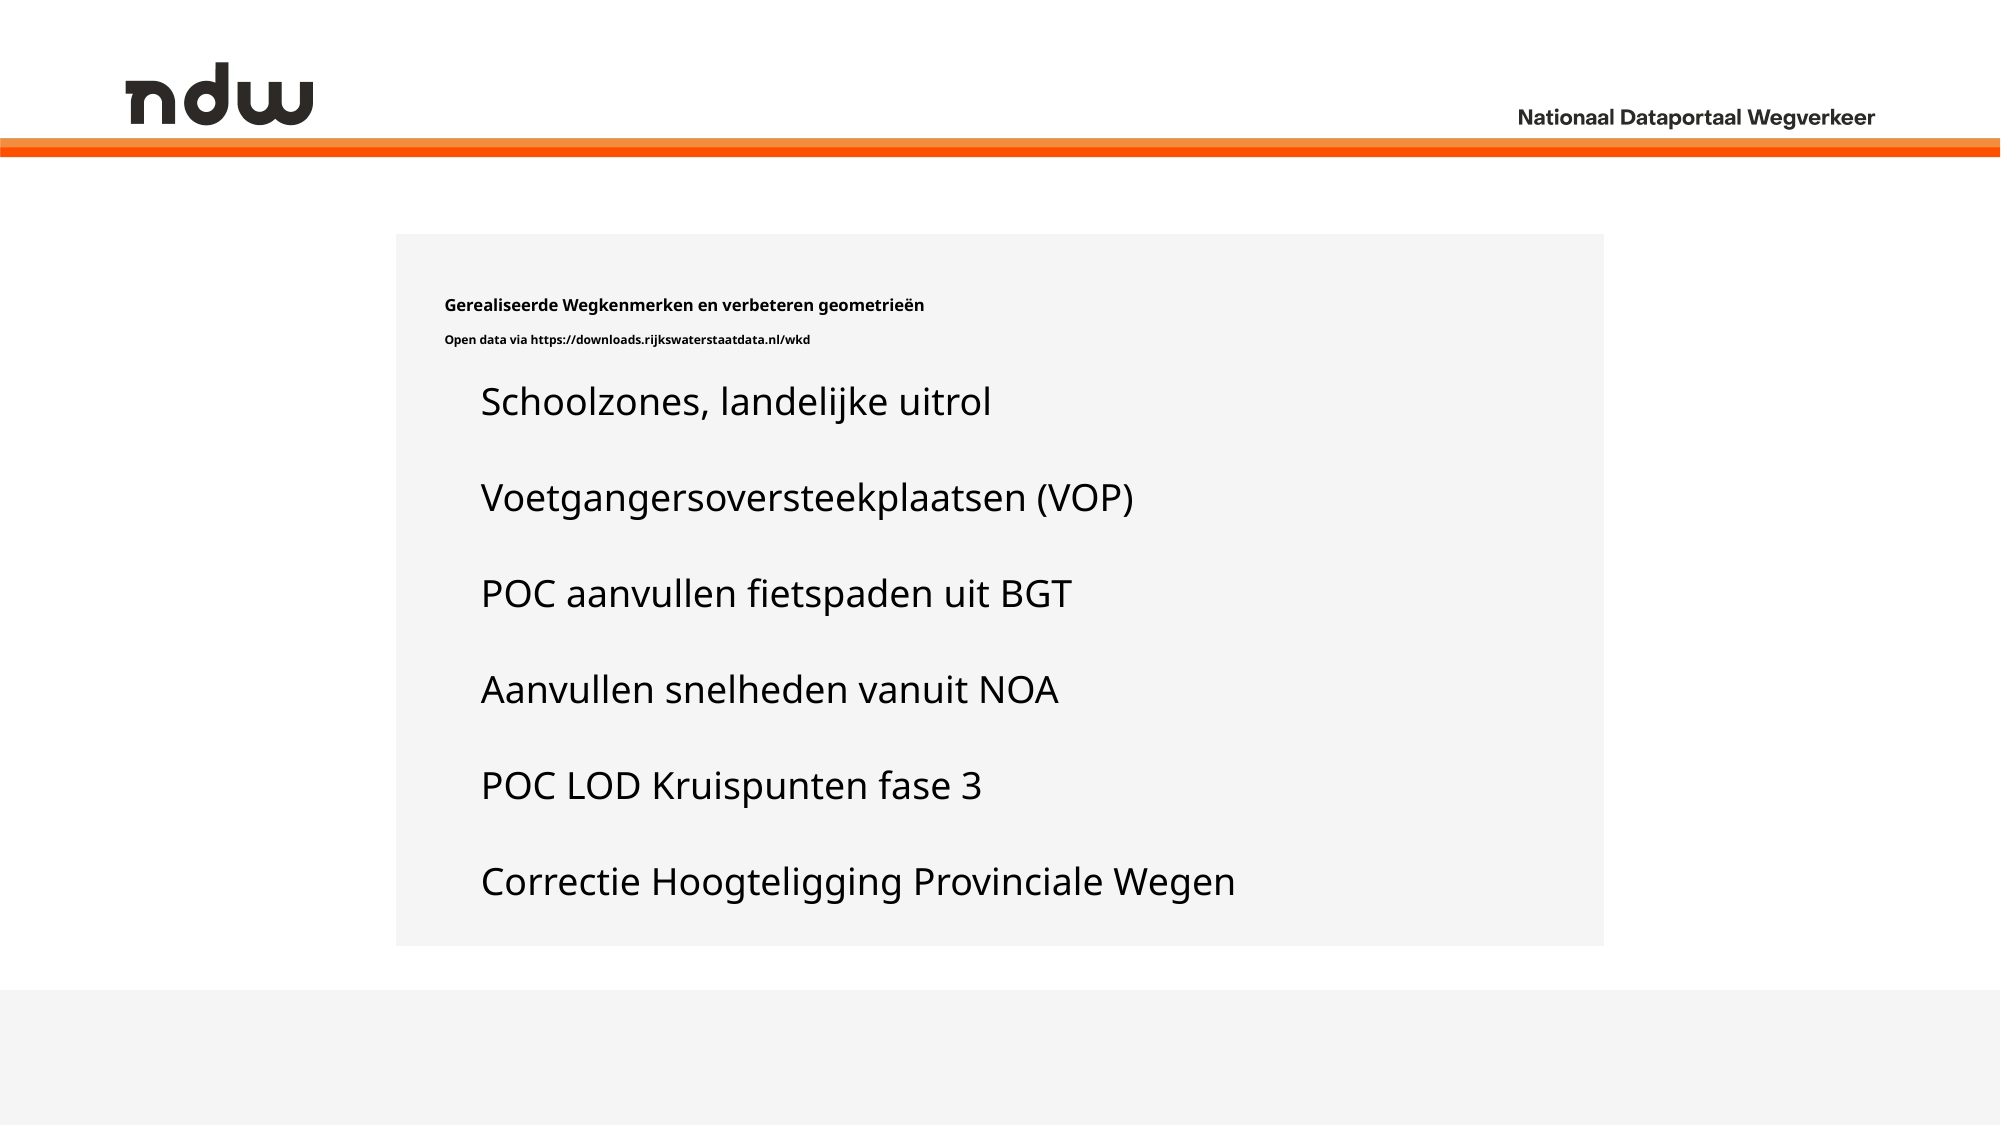

Gerealiseerde Wegkenmerken en verbeteren geometrieën
Open data via https://downloads.rijkswaterstaatdata.nl/wkd
# Schoolzones, landelijke uitrol
Voetgangersoversteekplaatsen (VOP)
POC aanvullen fietspaden uit BGT
Aanvullen snelheden vanuit NOA
POC LOD Kruispunten fase 3
Correctie Hoogteligging Provinciale Wegen